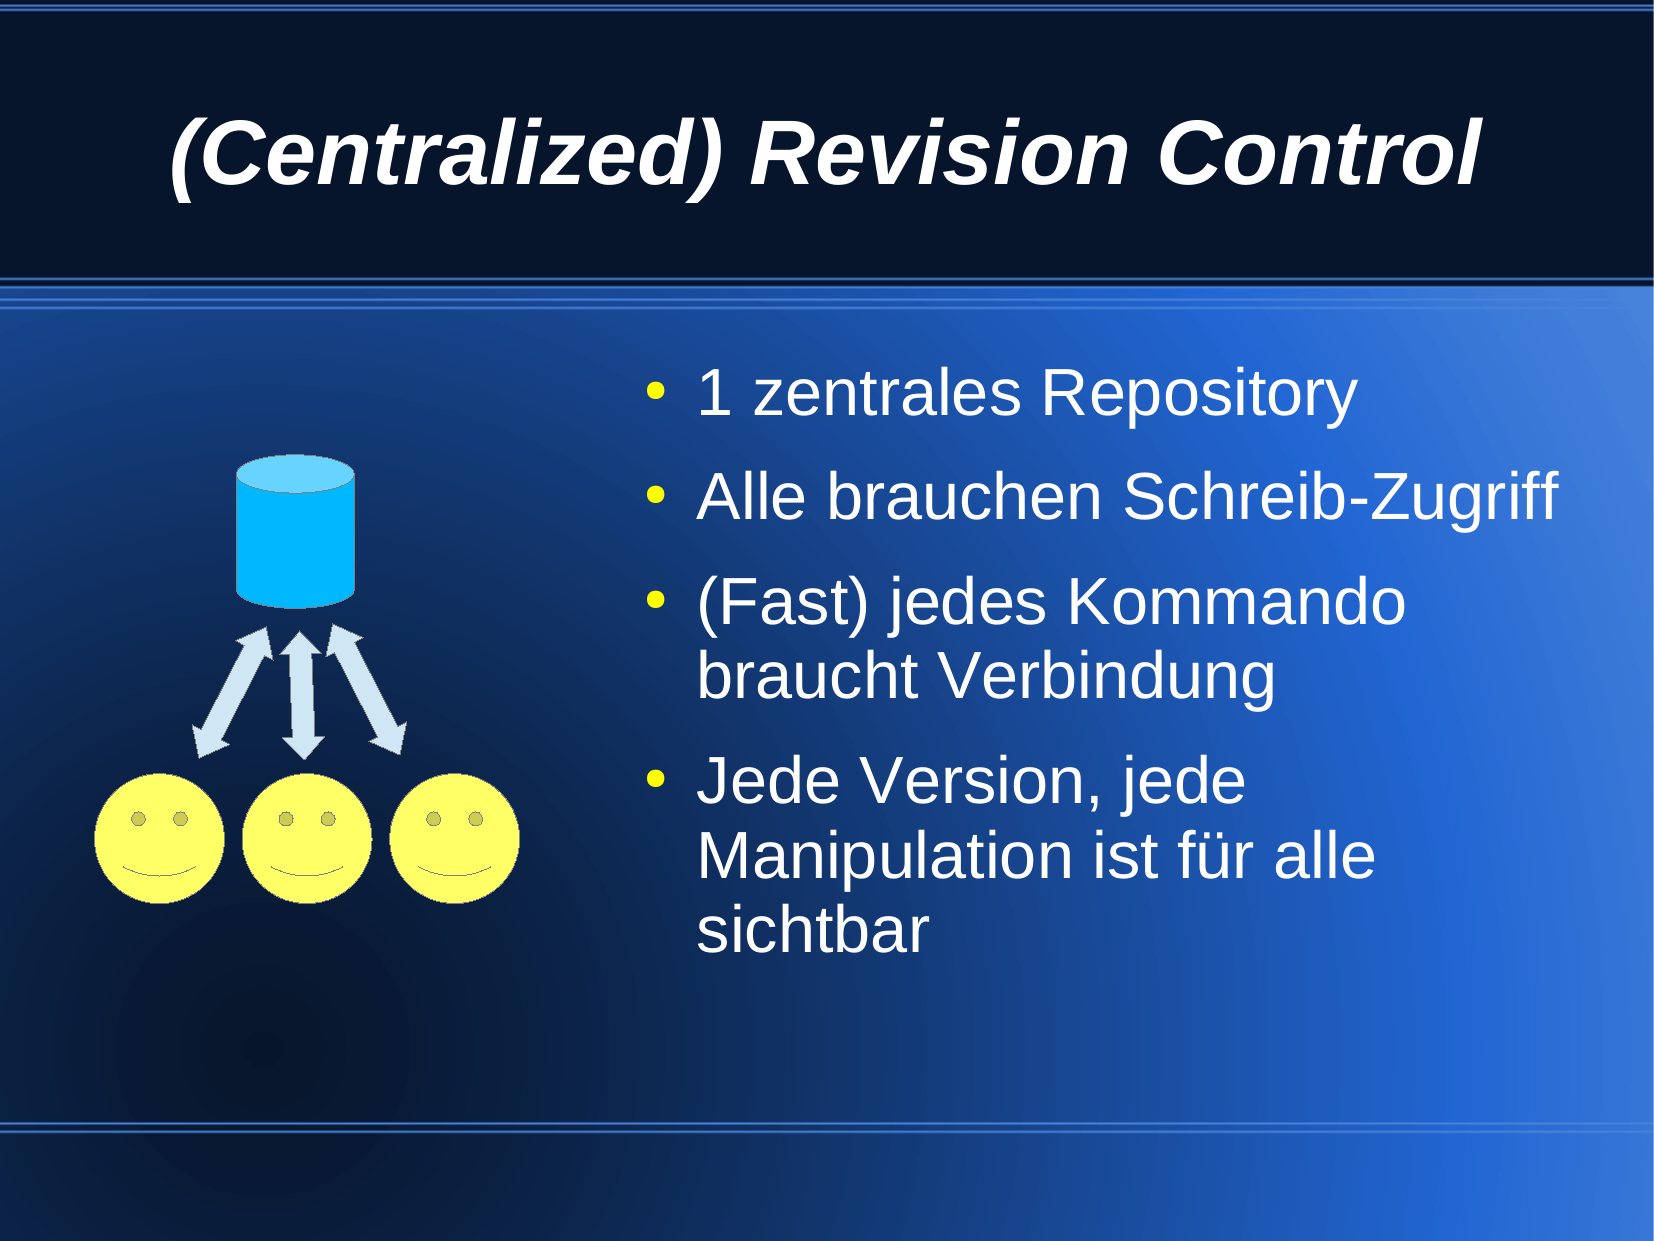

# (Centralized) Revision Control
1 zentrales Repository
Alle brauchen Schreib-Zugriff
(Fast) jedes Kommando braucht Verbindung
Jede Version, jede Manipulation ist für alle sichtbar